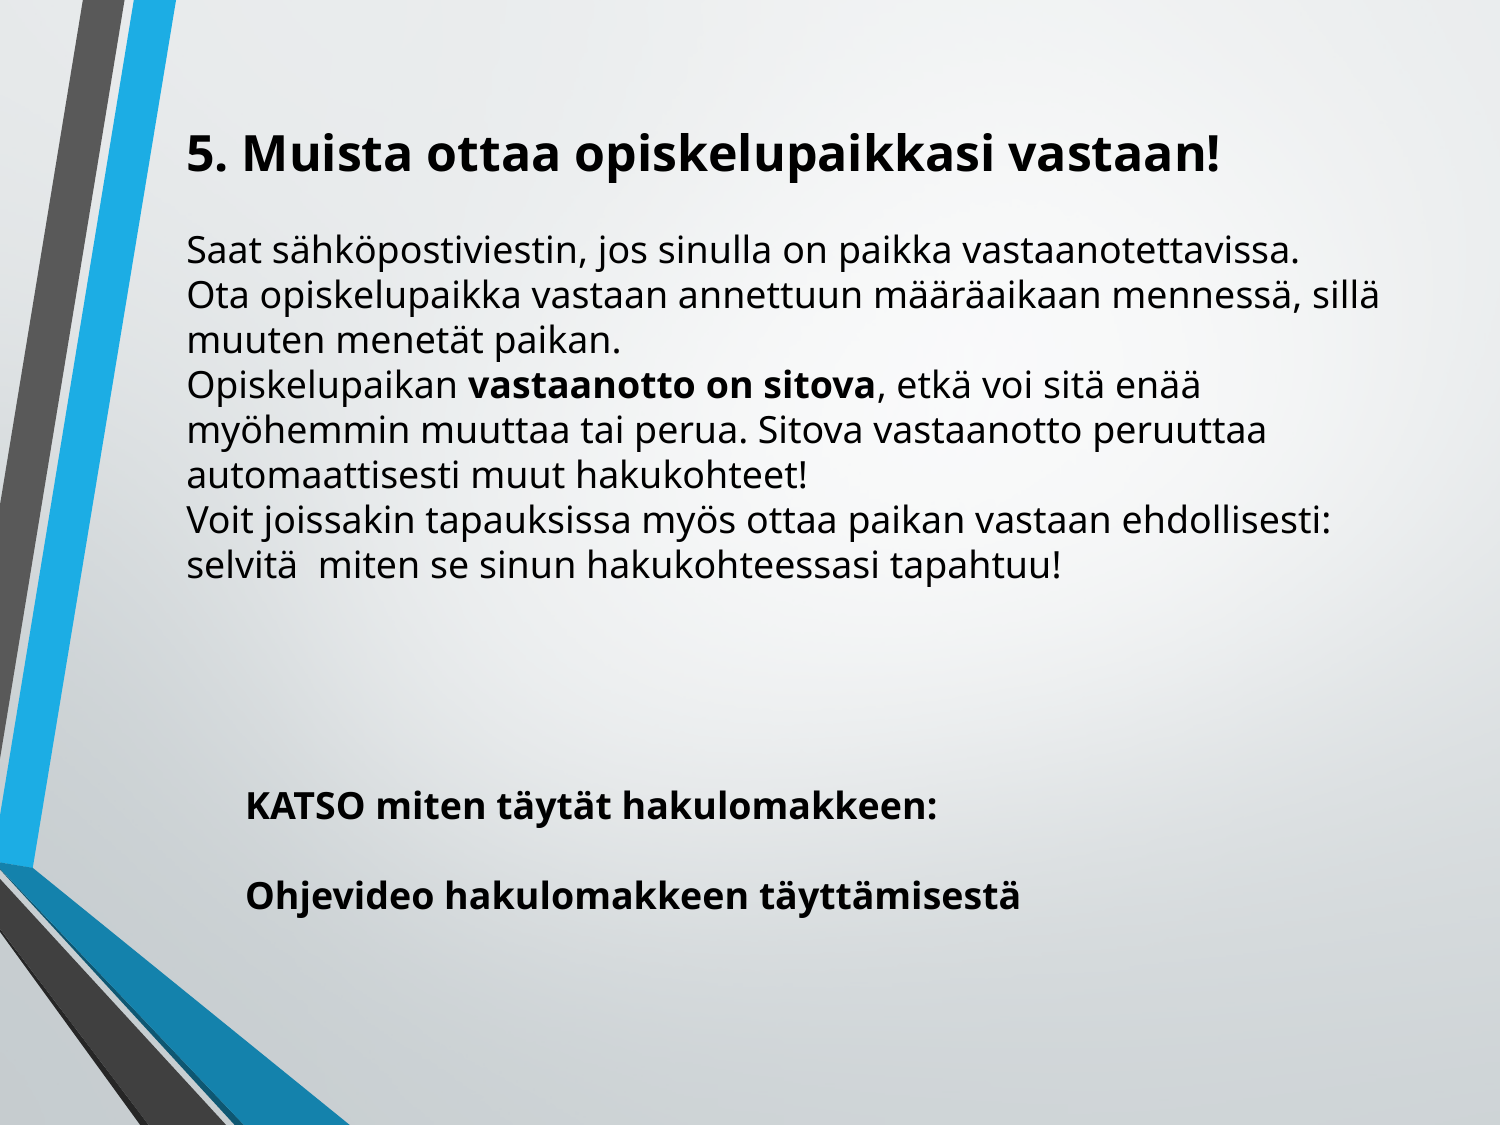

5. Muista ottaa opiskelupaikkasi vastaan!
Saat sähköpostiviestin, jos sinulla on paikka vastaanotettavissa.
Ota opiskelupaikka vastaan annettuun määräaikaan mennessä, sillä muuten menetät paikan.
Opiskelupaikan vastaanotto on sitova, etkä voi sitä enää myöhemmin muuttaa tai perua. Sitova vastaanotto peruuttaa automaattisesti muut hakukohteet!
Voit joissakin tapauksissa myös ottaa paikan vastaan ehdollisesti: selvitä miten se sinun hakukohteessasi tapahtuu!
KATSO miten täytät hakulomakkeen:
Ohjevideo hakulomakkeen täyttämisestä